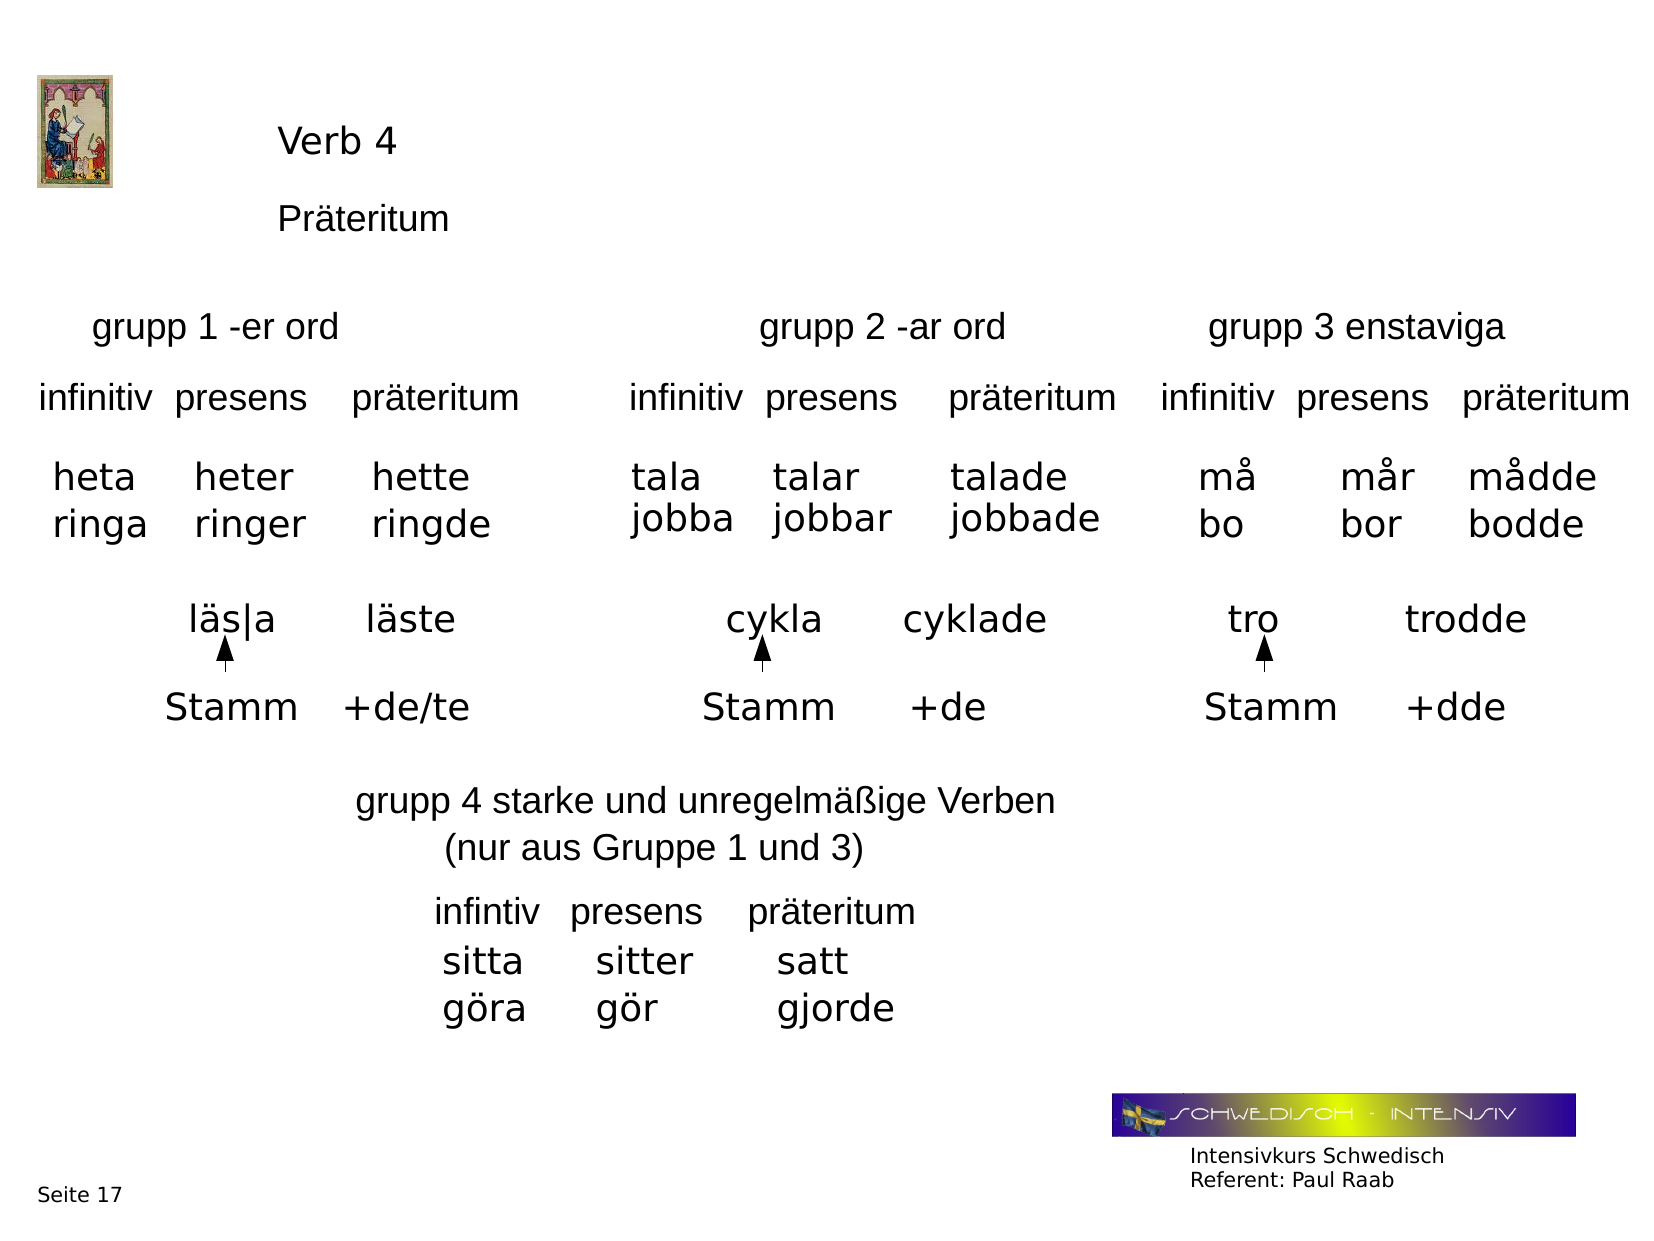

Verb 4
Präteritum
grupp 1 -er ord
grupp 2 -ar ord
grupp 3 enstaviga
infinitiv
presens
präteritum
infinitiv
presens
präteritum
infinitiv
presens
präteritum
heta
heter
hette
tala
talar
talade
må
mår
mådde
jobba
jobbar
jobbade
ringa
ringer
ringde
bo
bor
bodde
läs|a
läste
cykla
cyklade
tro
trodde
Stamm
+de/te
Stamm
+de
Stamm
+dde
grupp 4 starke und unregelmäßige Verben
(nur aus Gruppe 1 und 3)
infintiv
presens
präteritum
sitta
sitter
satt
göra
gör
gjorde